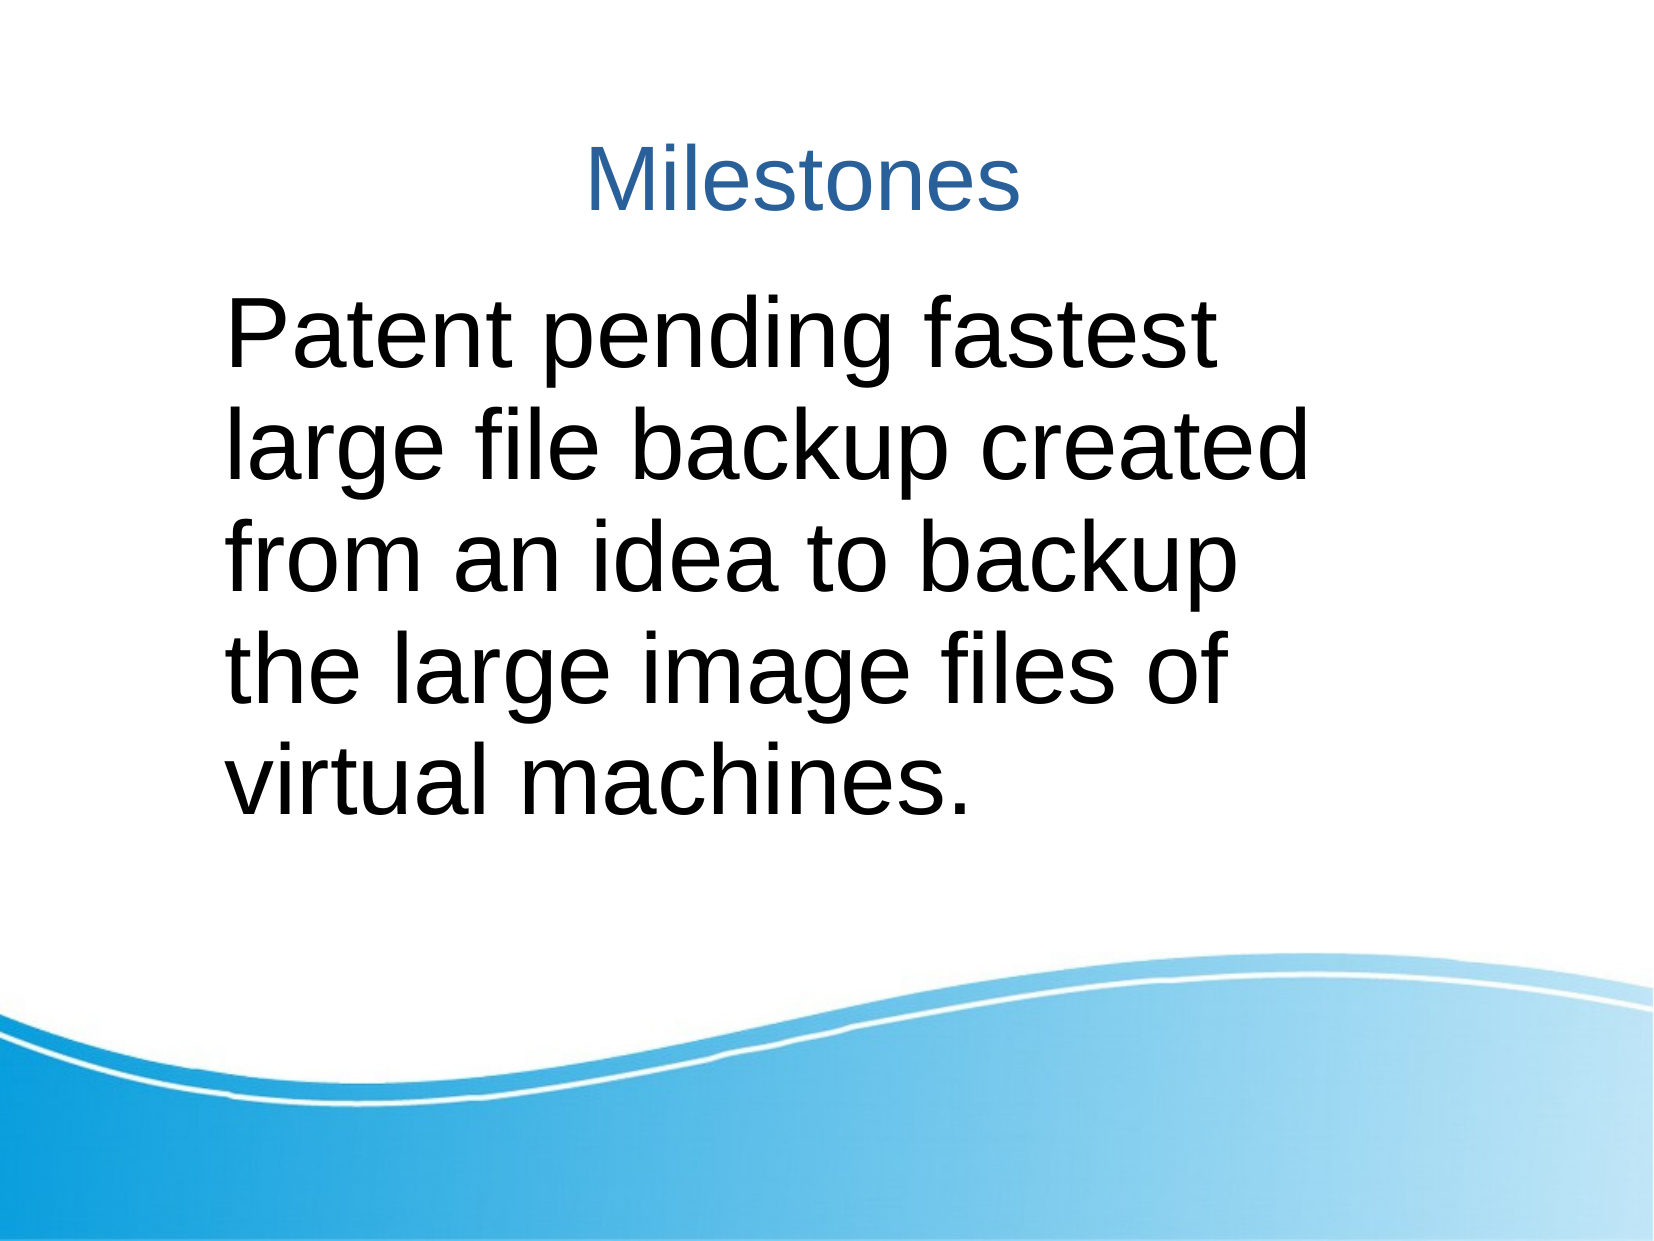

# Milestones
Patent pending fastest large file backup created from an idea to backup the large image files of virtual machines.